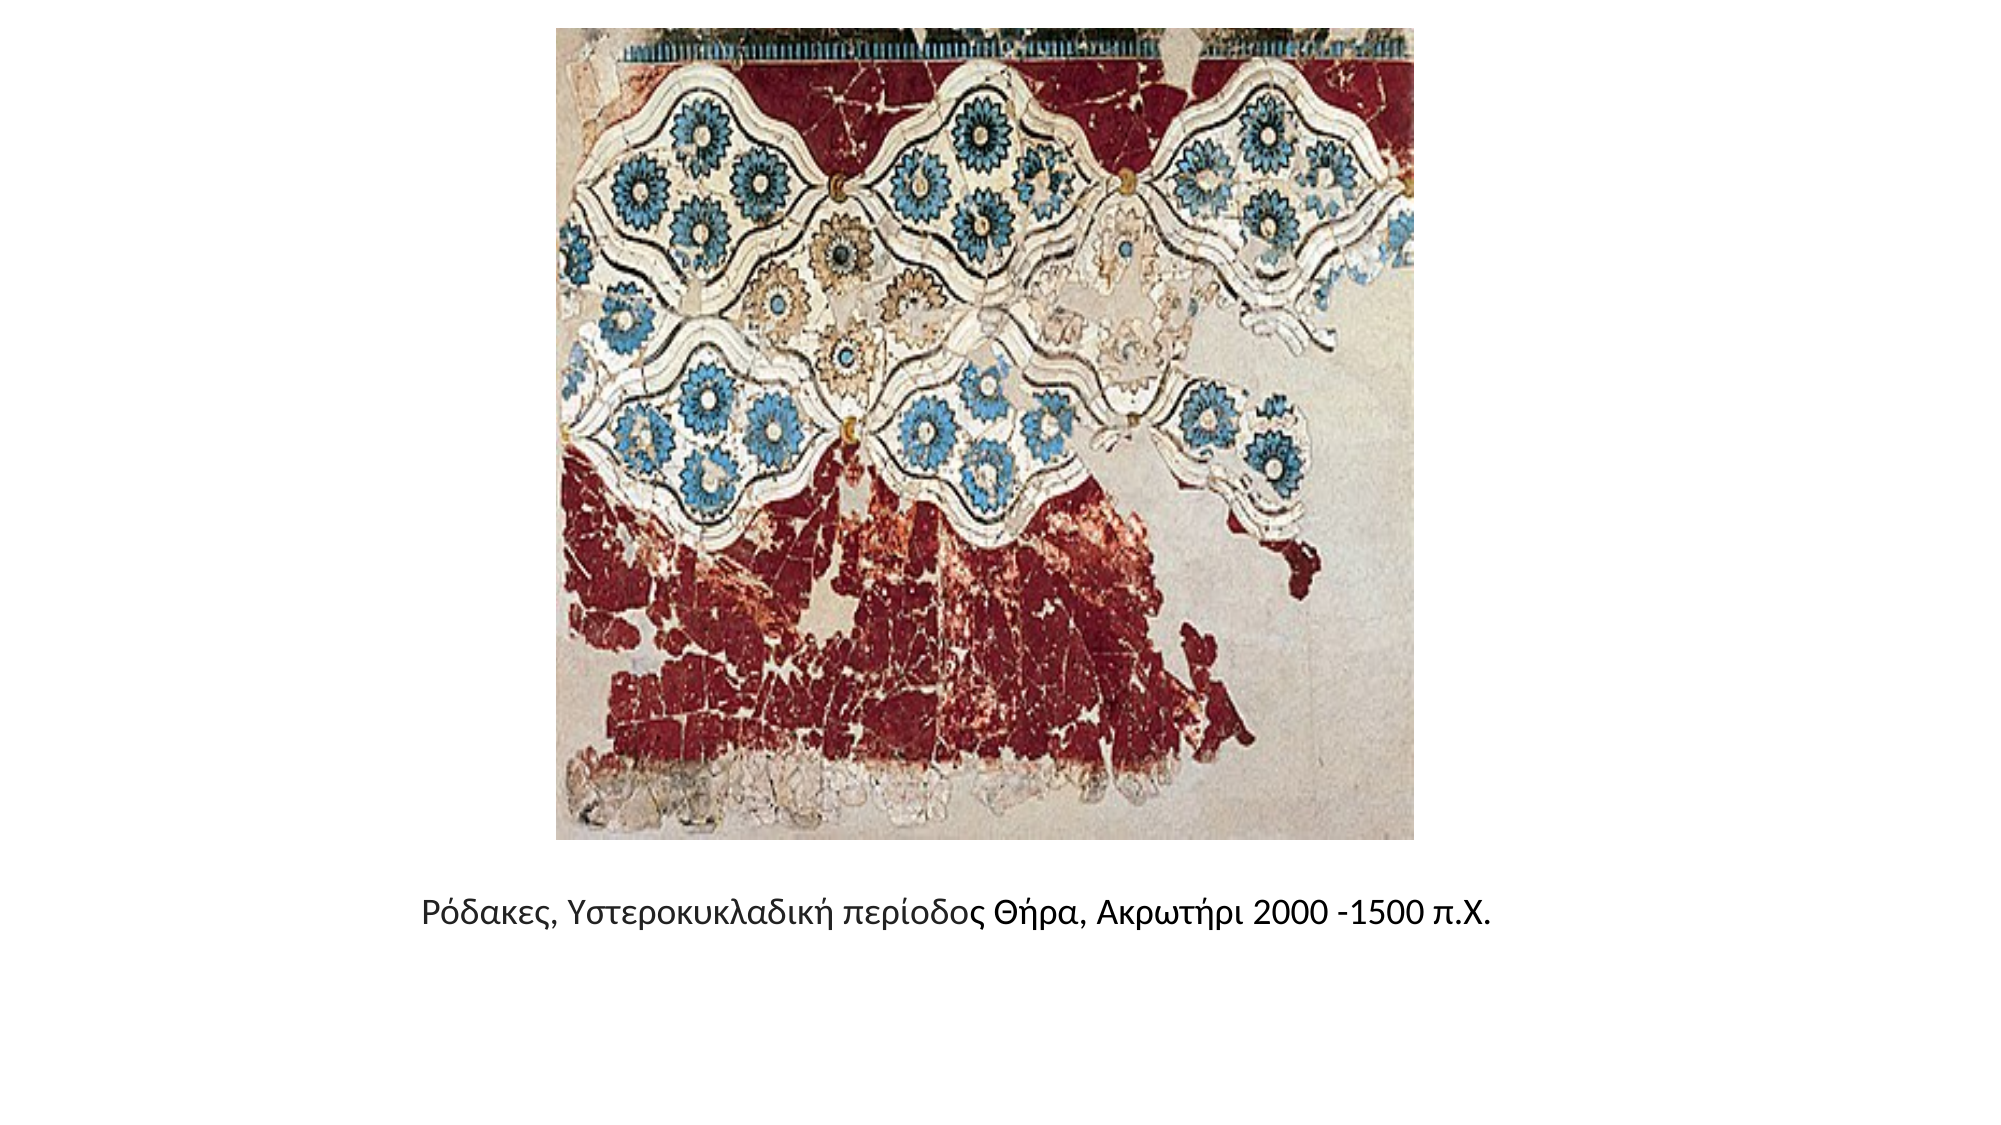

Ρόδακες, Υστεροκυκλαδική περίοδος Θήρα, Ακρωτήρι 2000 -1500 π.Χ.